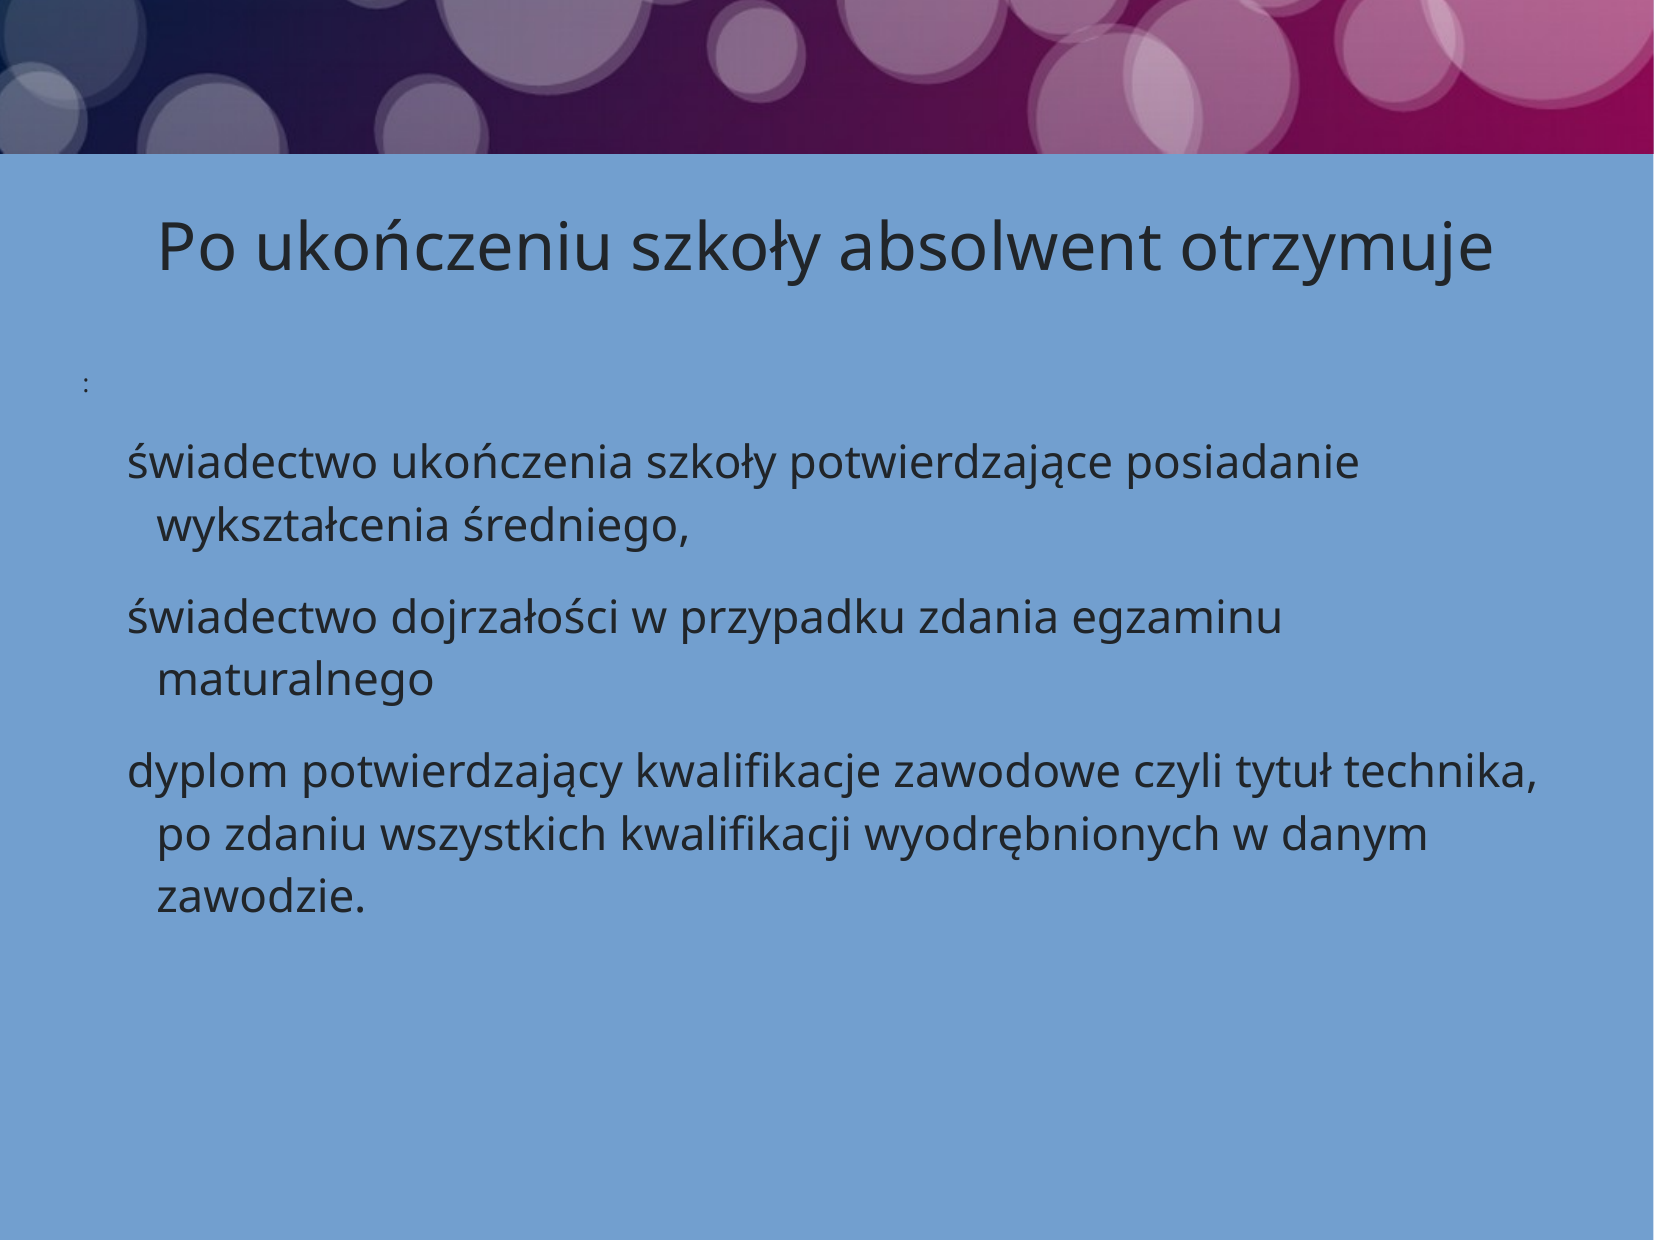

# Po ukończeniu szkoły absolwent otrzymuje
:
świadectwo ukończenia szkoły potwierdzające posiadanie wykształcenia średniego,
świadectwo dojrzałości w przypadku zdania egzaminu maturalnego
dyplom potwierdzający kwalifikacje zawodowe czyli tytuł technika, po zdaniu wszystkich kwalifikacji wyodrębnionych w danym zawodzie.